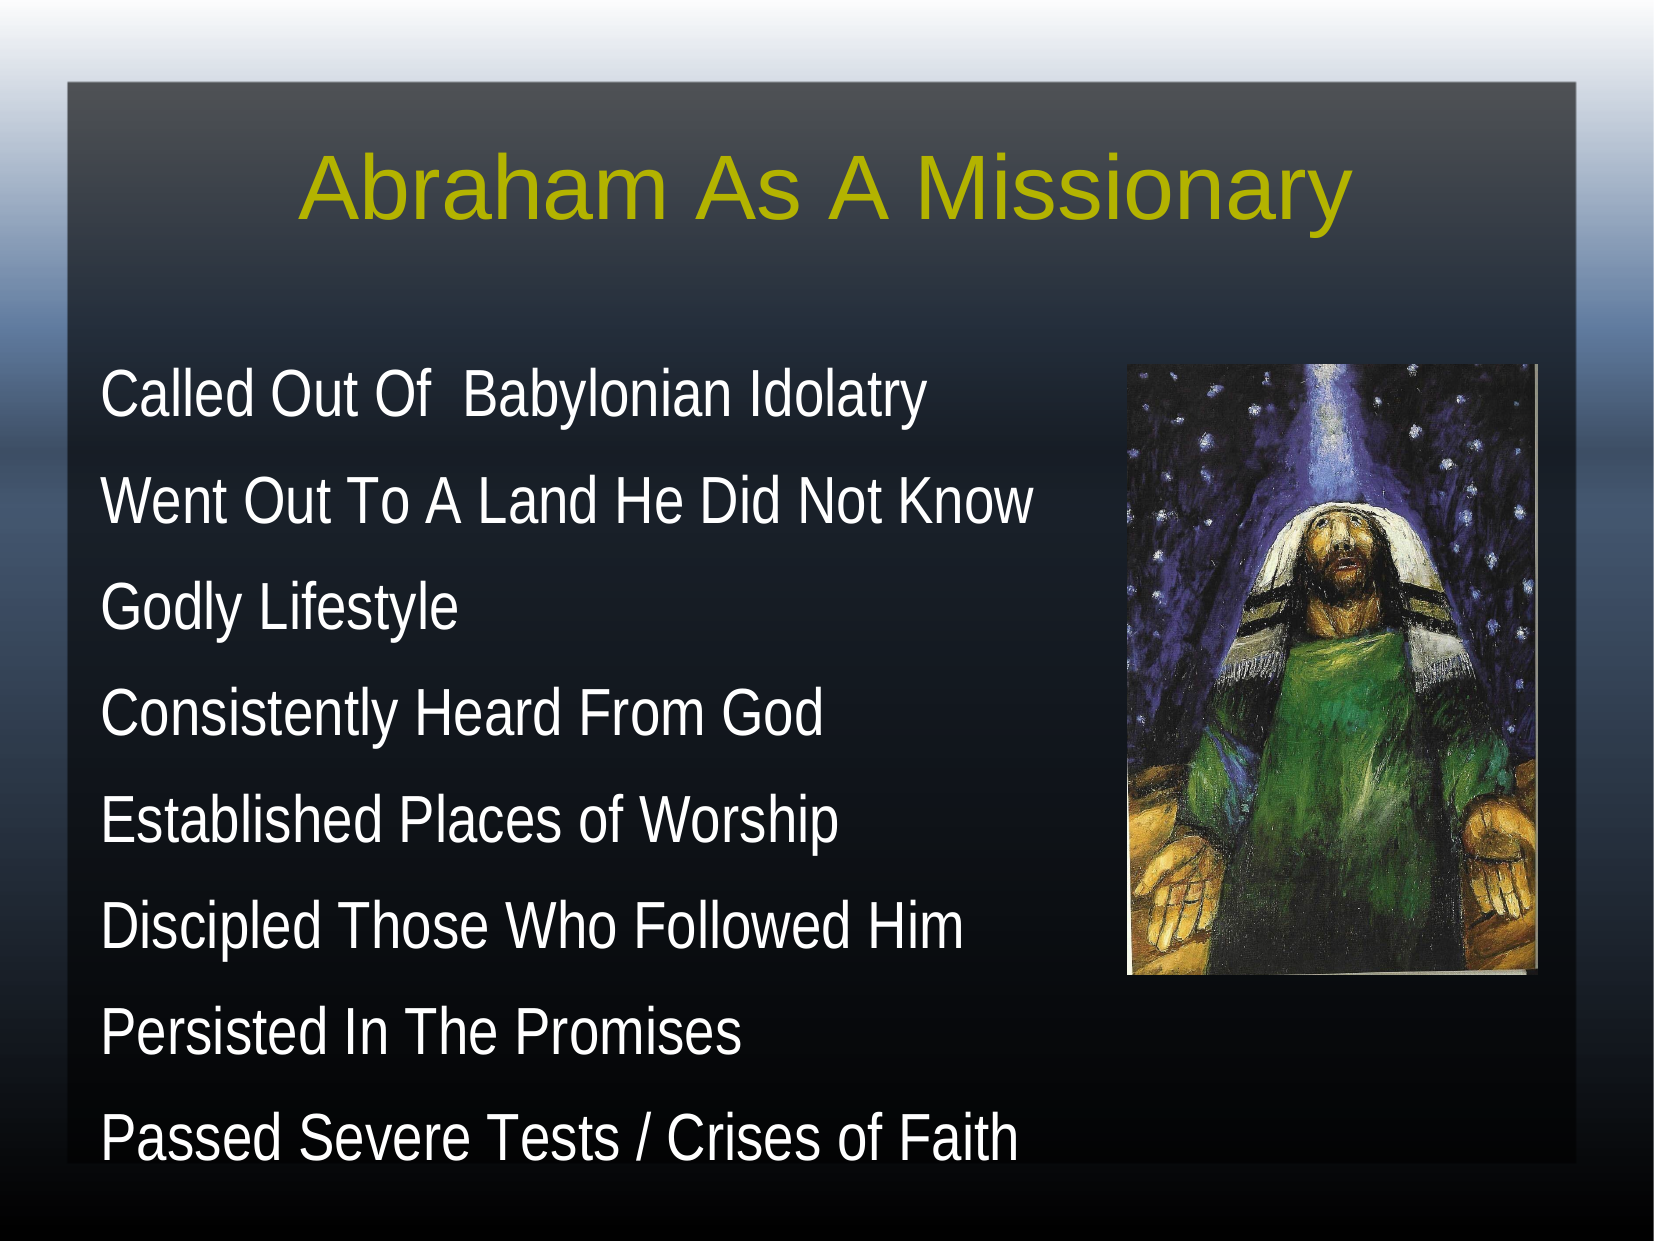

# Abraham As A Missionary
Called Out Of Babylonian Idolatry
Went Out To A Land He Did Not Know
Godly Lifestyle
Consistently Heard From God
Established Places of Worship
Discipled Those Who Followed Him
Persisted In The Promises
Passed Severe Tests / Crises of Faith